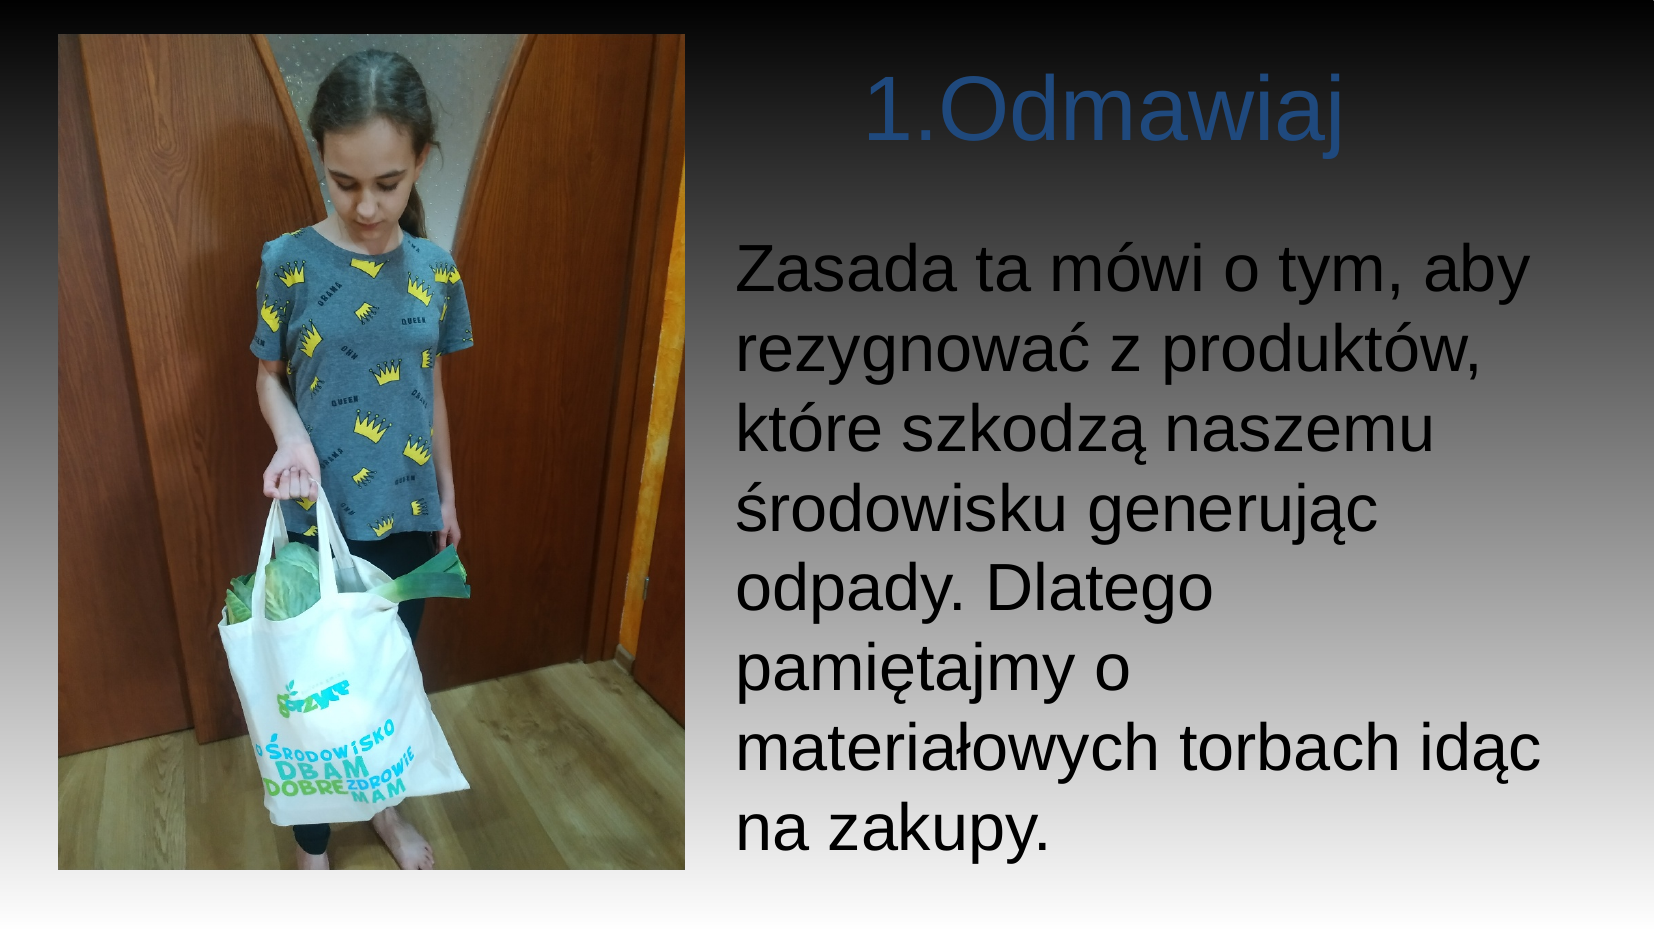

# 1.Odmawiaj
Zasada ta mówi o tym, aby rezygnować z produktów, które szkodzą naszemu środowisku generując odpady. Dlatego pamiętajmy o materiałowych torbach idąc na zakupy.